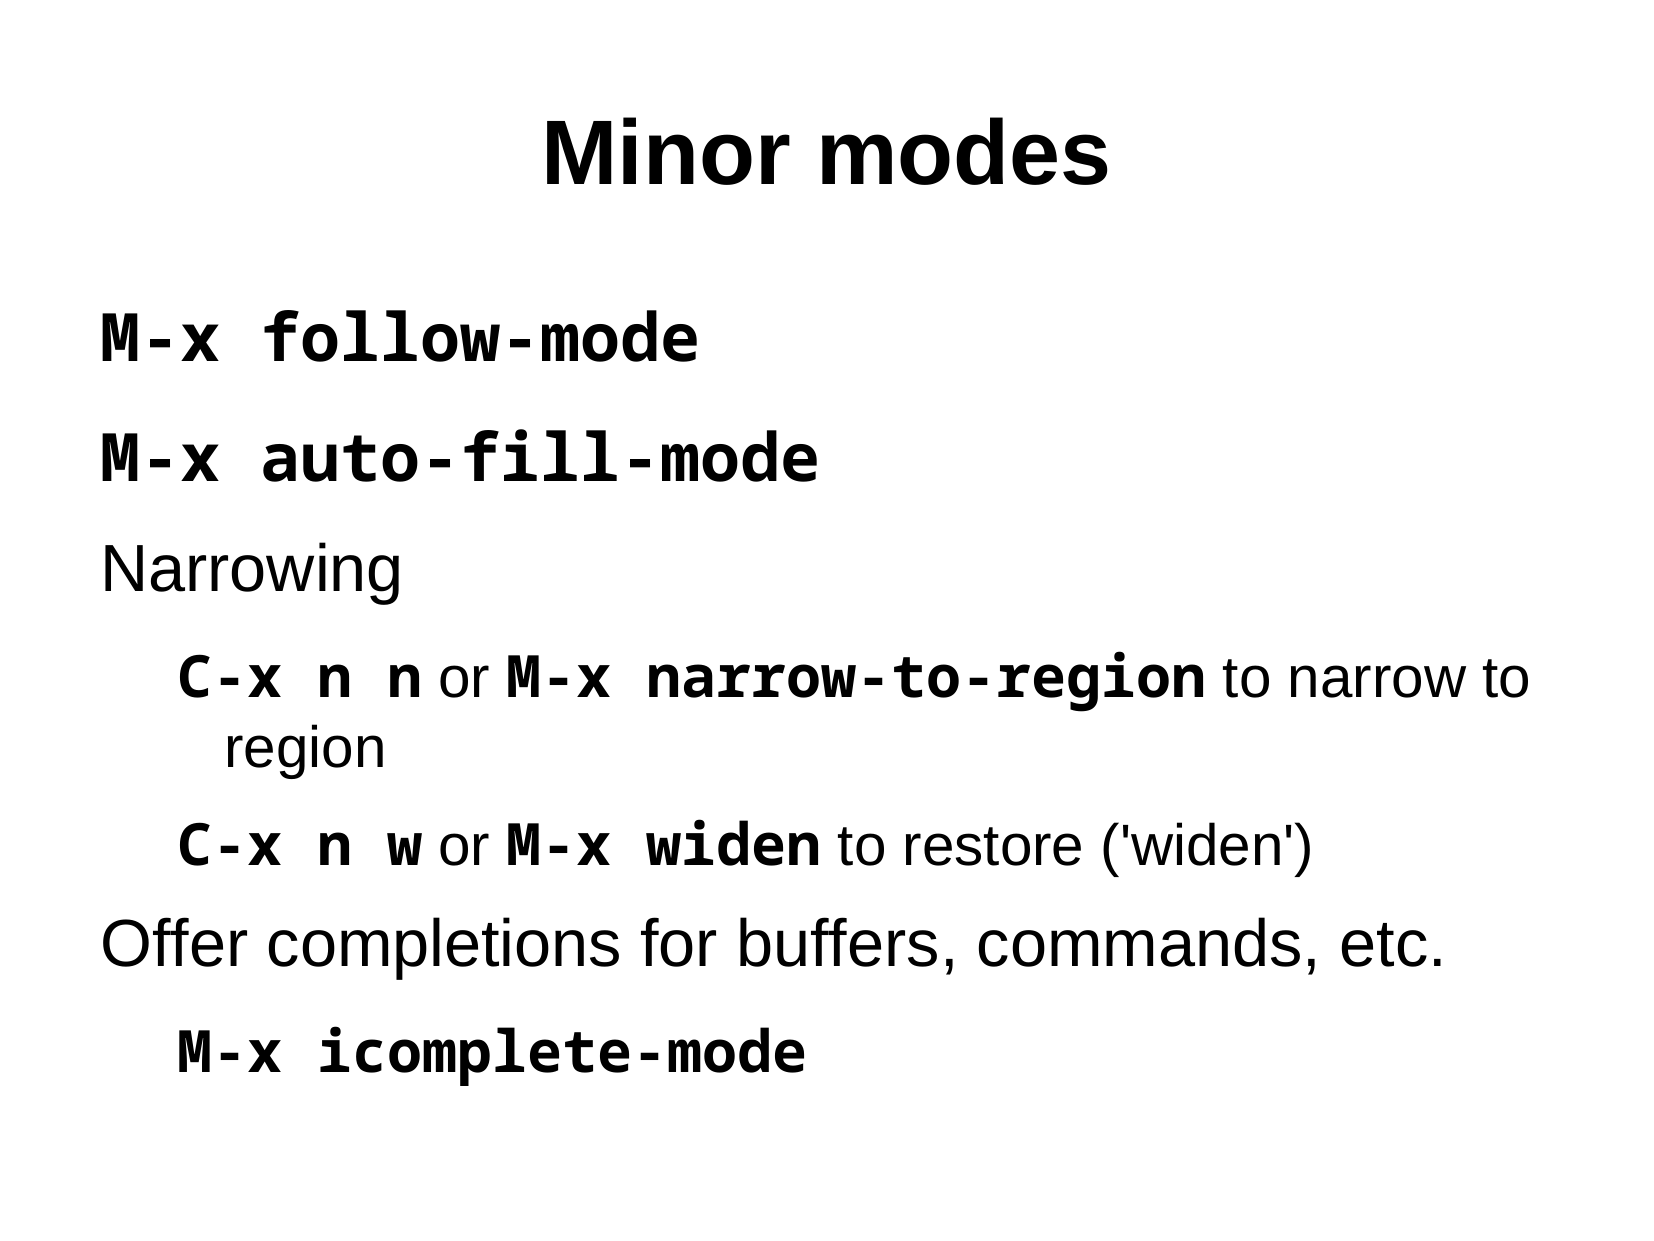

# Minor modes
M-x follow-mode
M-x auto-fill-mode
Narrowing
C-x n n or M-x narrow-to-region to narrow to region
C-x n w or M-x widen to restore ('widen')
Offer completions for buffers, commands, etc.
M-x icomplete-mode